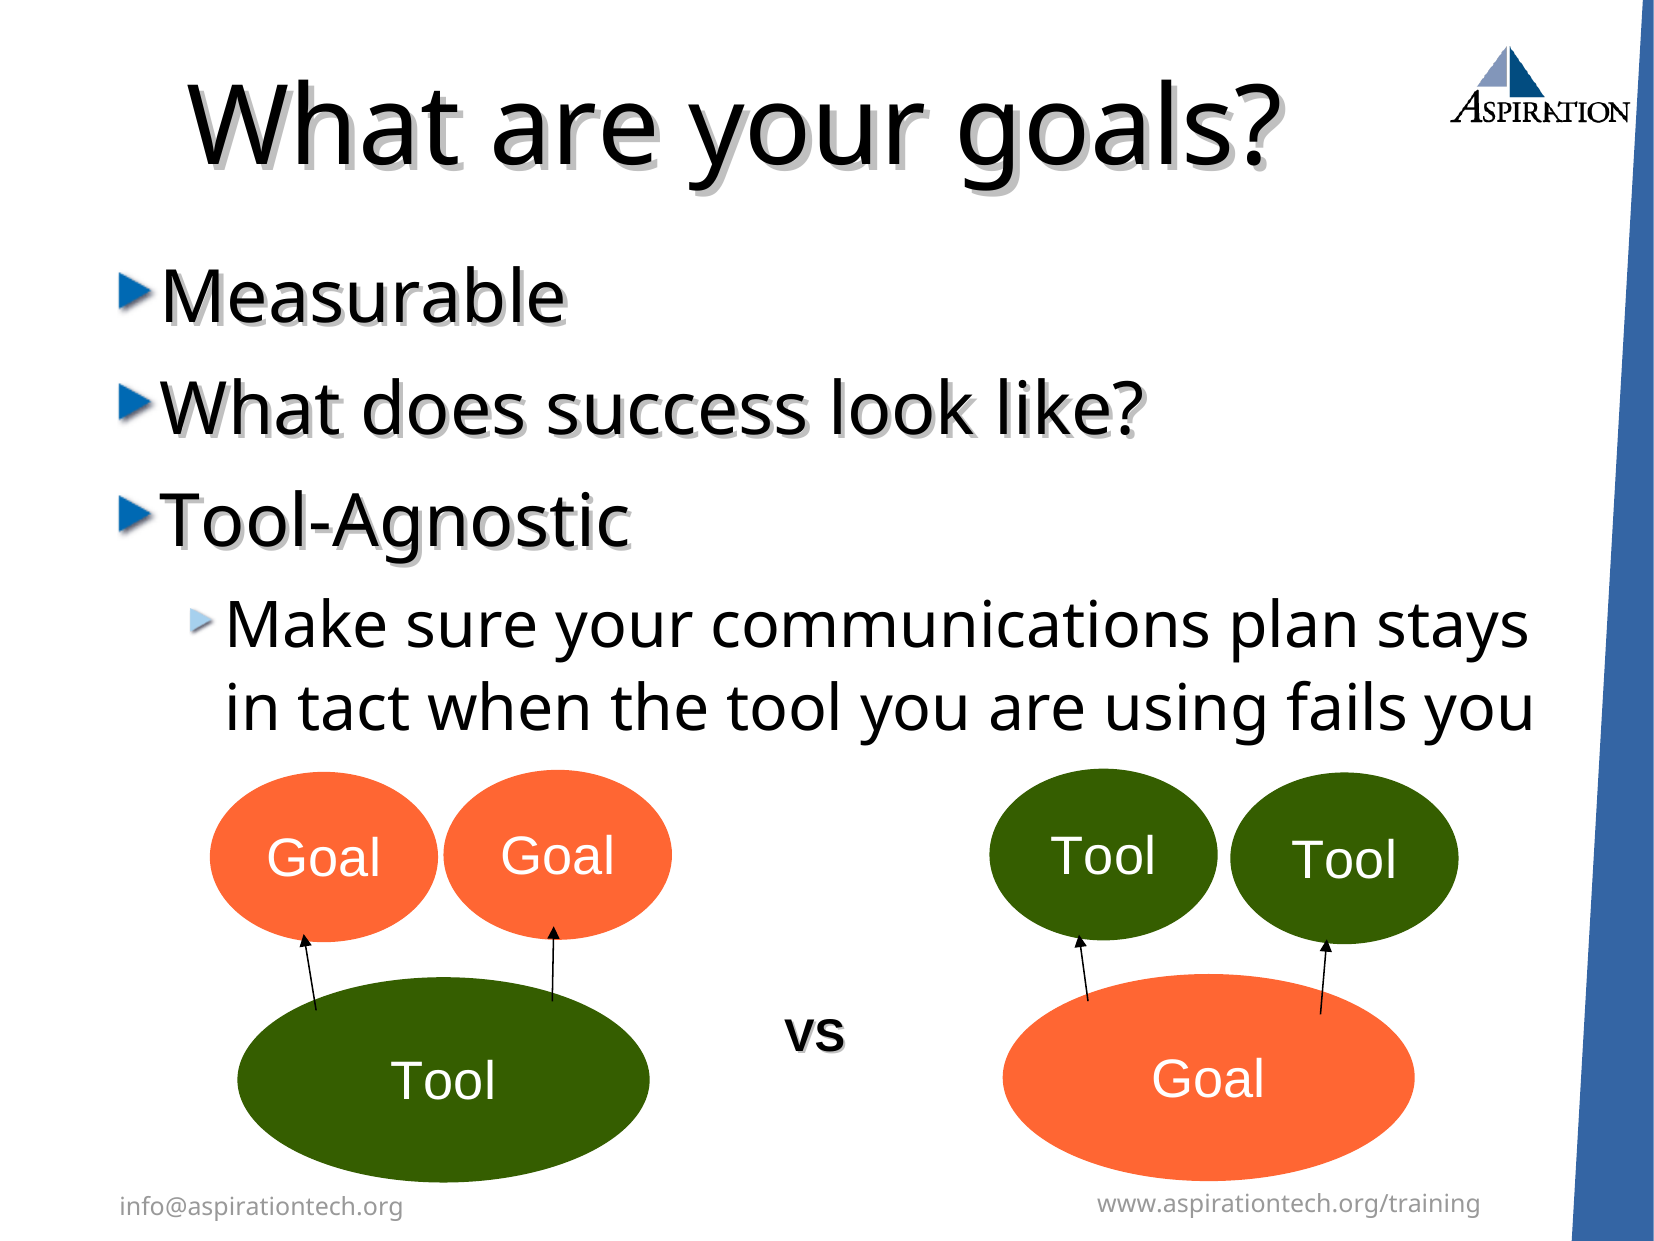

# What are your goals?
Measurable
What does success look like?
Tool-Agnostic
Make sure your communications plan stays in tact when the tool you are using fails you
Tool
Goal
Goal
Tool
Goal
Tool
VS